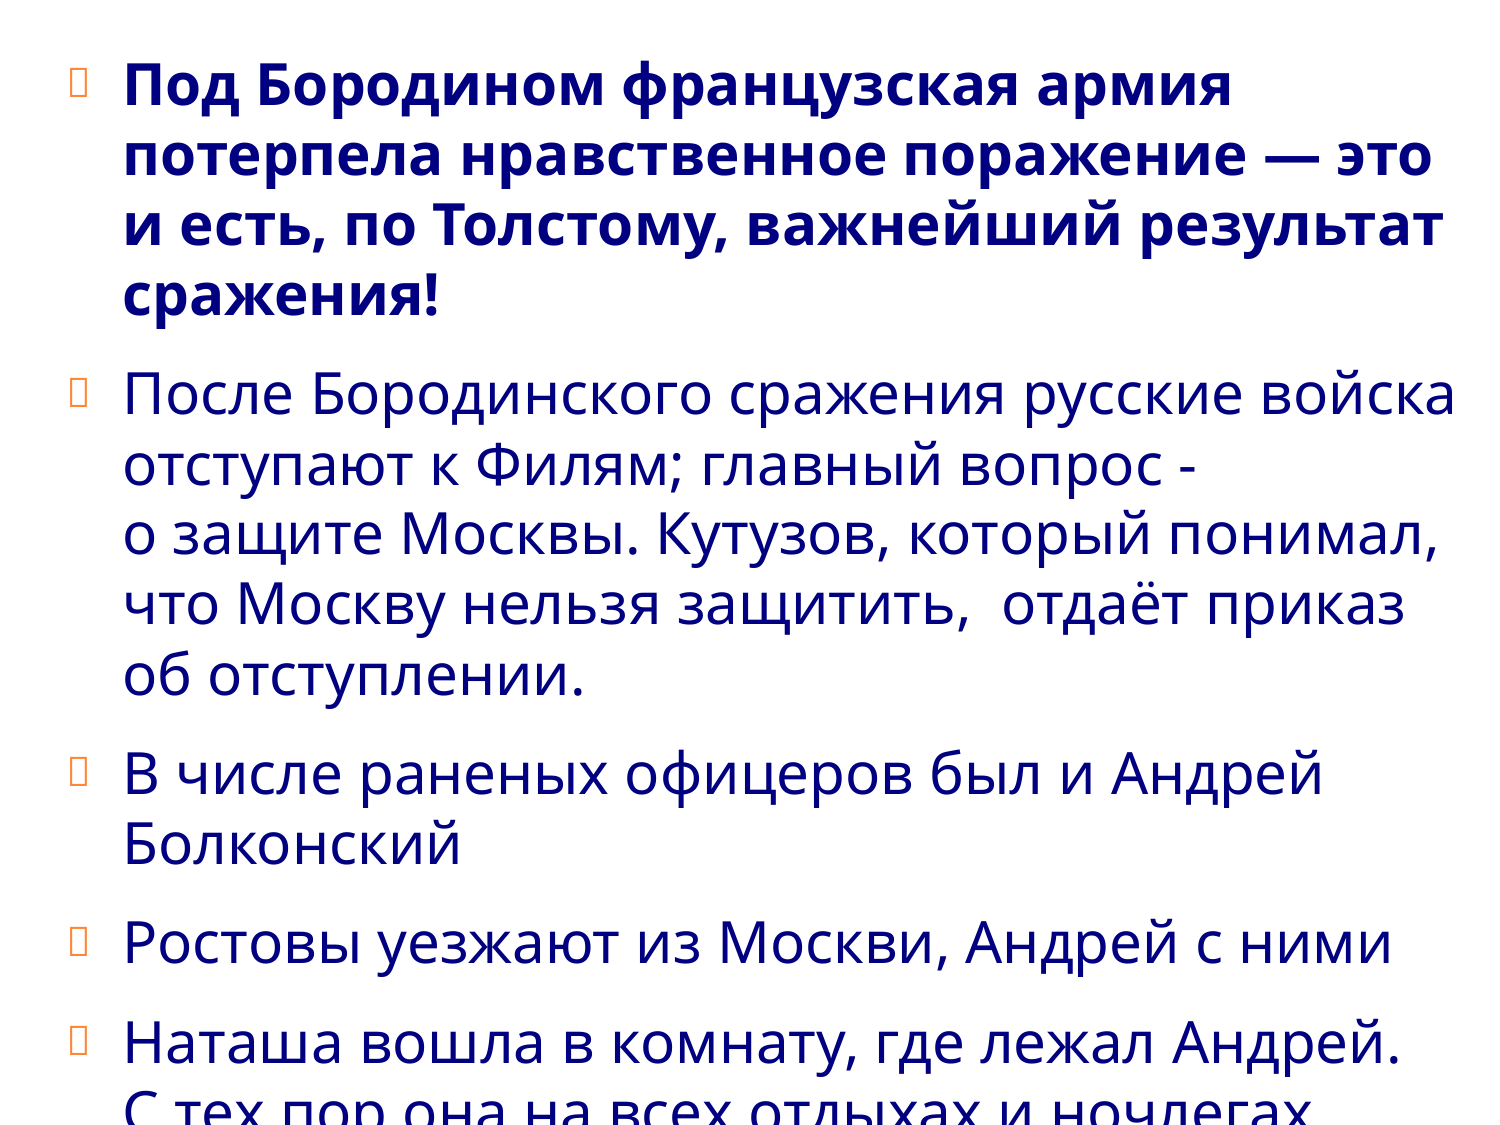

# Под Бородином французская армия потерпела нравственное поражение — это и есть, по Толстому, важнейший результат сражения!
После Бородинского сражения русские войска отступают к Филям; главный вопрос - о защите Москвы. Кутузов, который понимал, что Москву нельзя защитить, отдаёт приказ об отступлении.
В числе раненых офицеров был и Андрей Болконский
Ростовы уезжают из Москви, Андрей с ними
Наташа вошла в комнату, где лежал Андрей. С тех пор она на всех отдыхах и ночлегах ухаживала за ним.